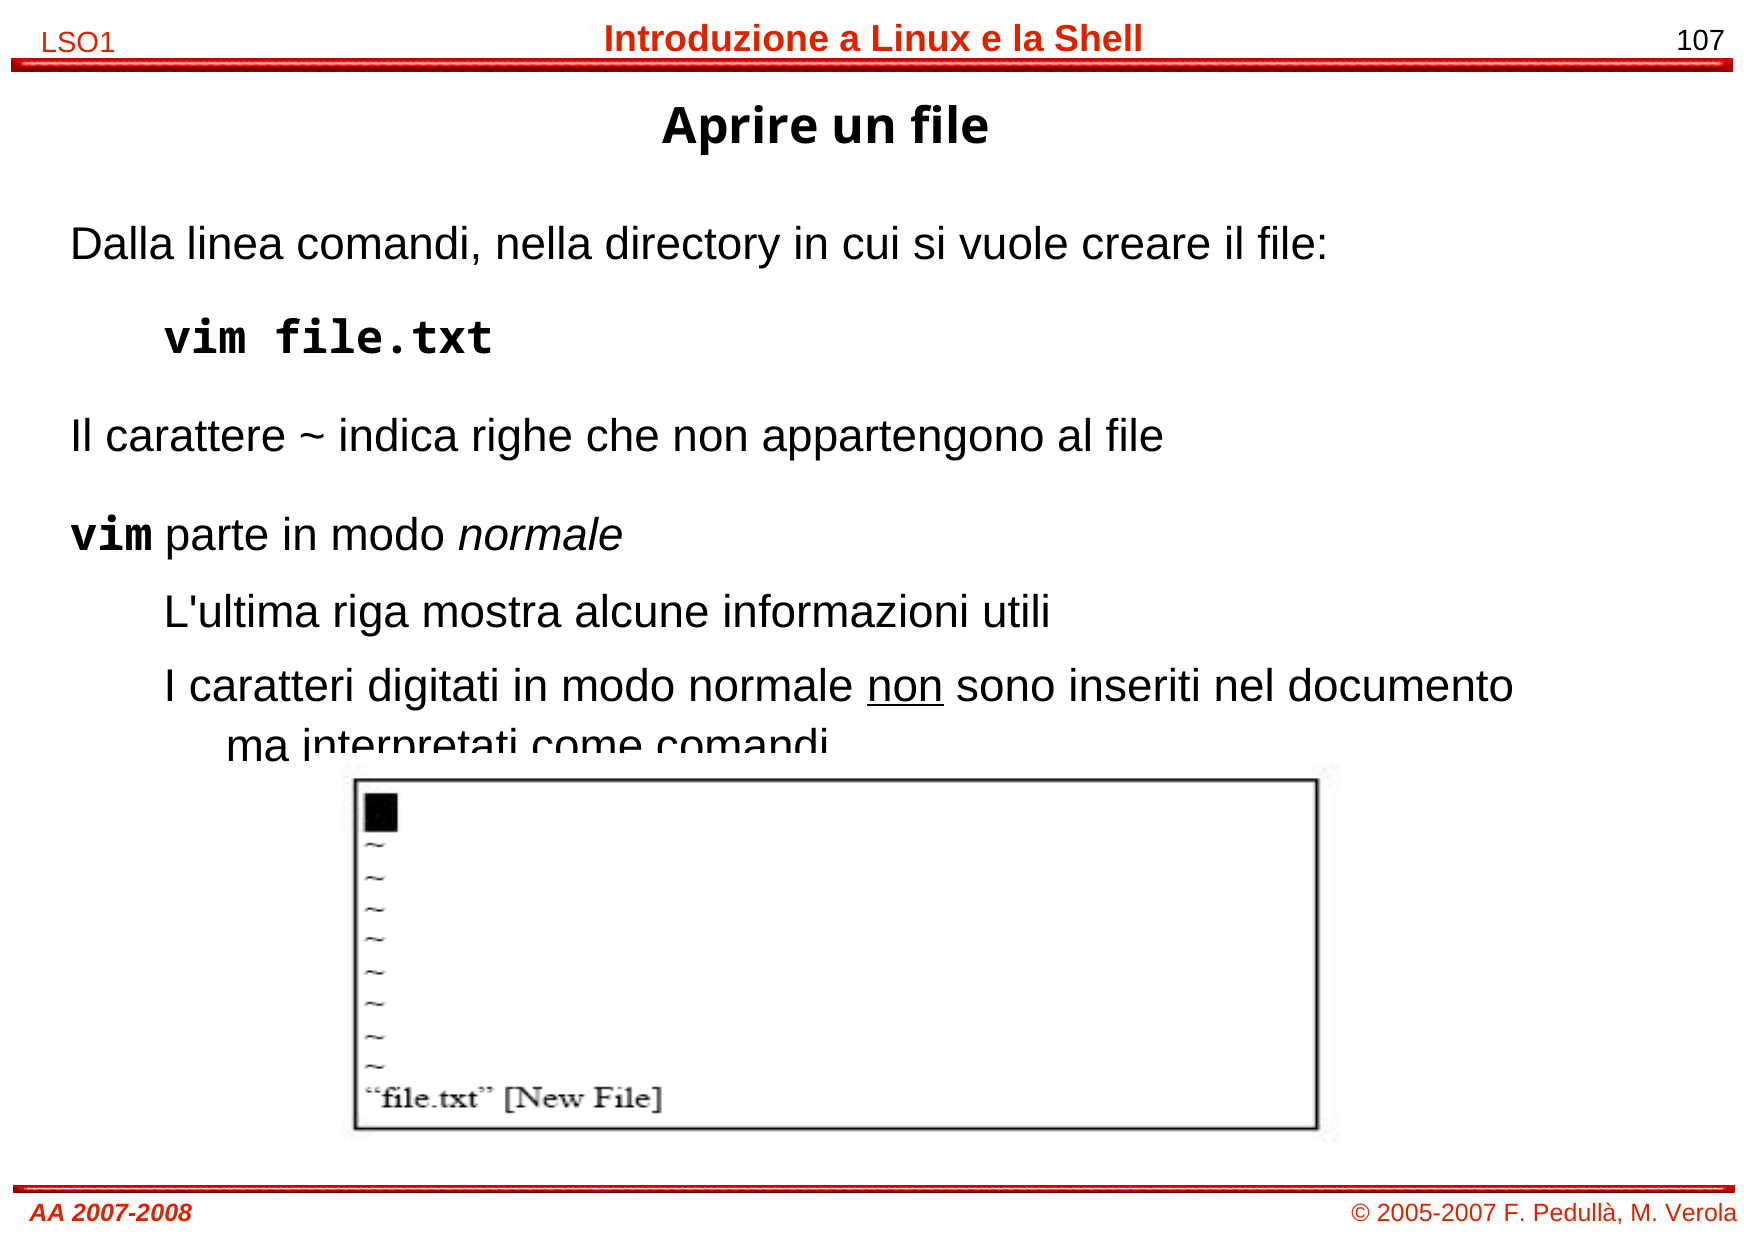

# Aprire un file
Dalla linea comandi, nella directory in cui si vuole creare il file:
vim file.txt
Il carattere ~ indica righe che non appartengono al file
vim parte in modo normale
L'ultima riga mostra alcune informazioni utili
I caratteri digitati in modo normale non sono inseriti nel documento ma interpretati come comandi